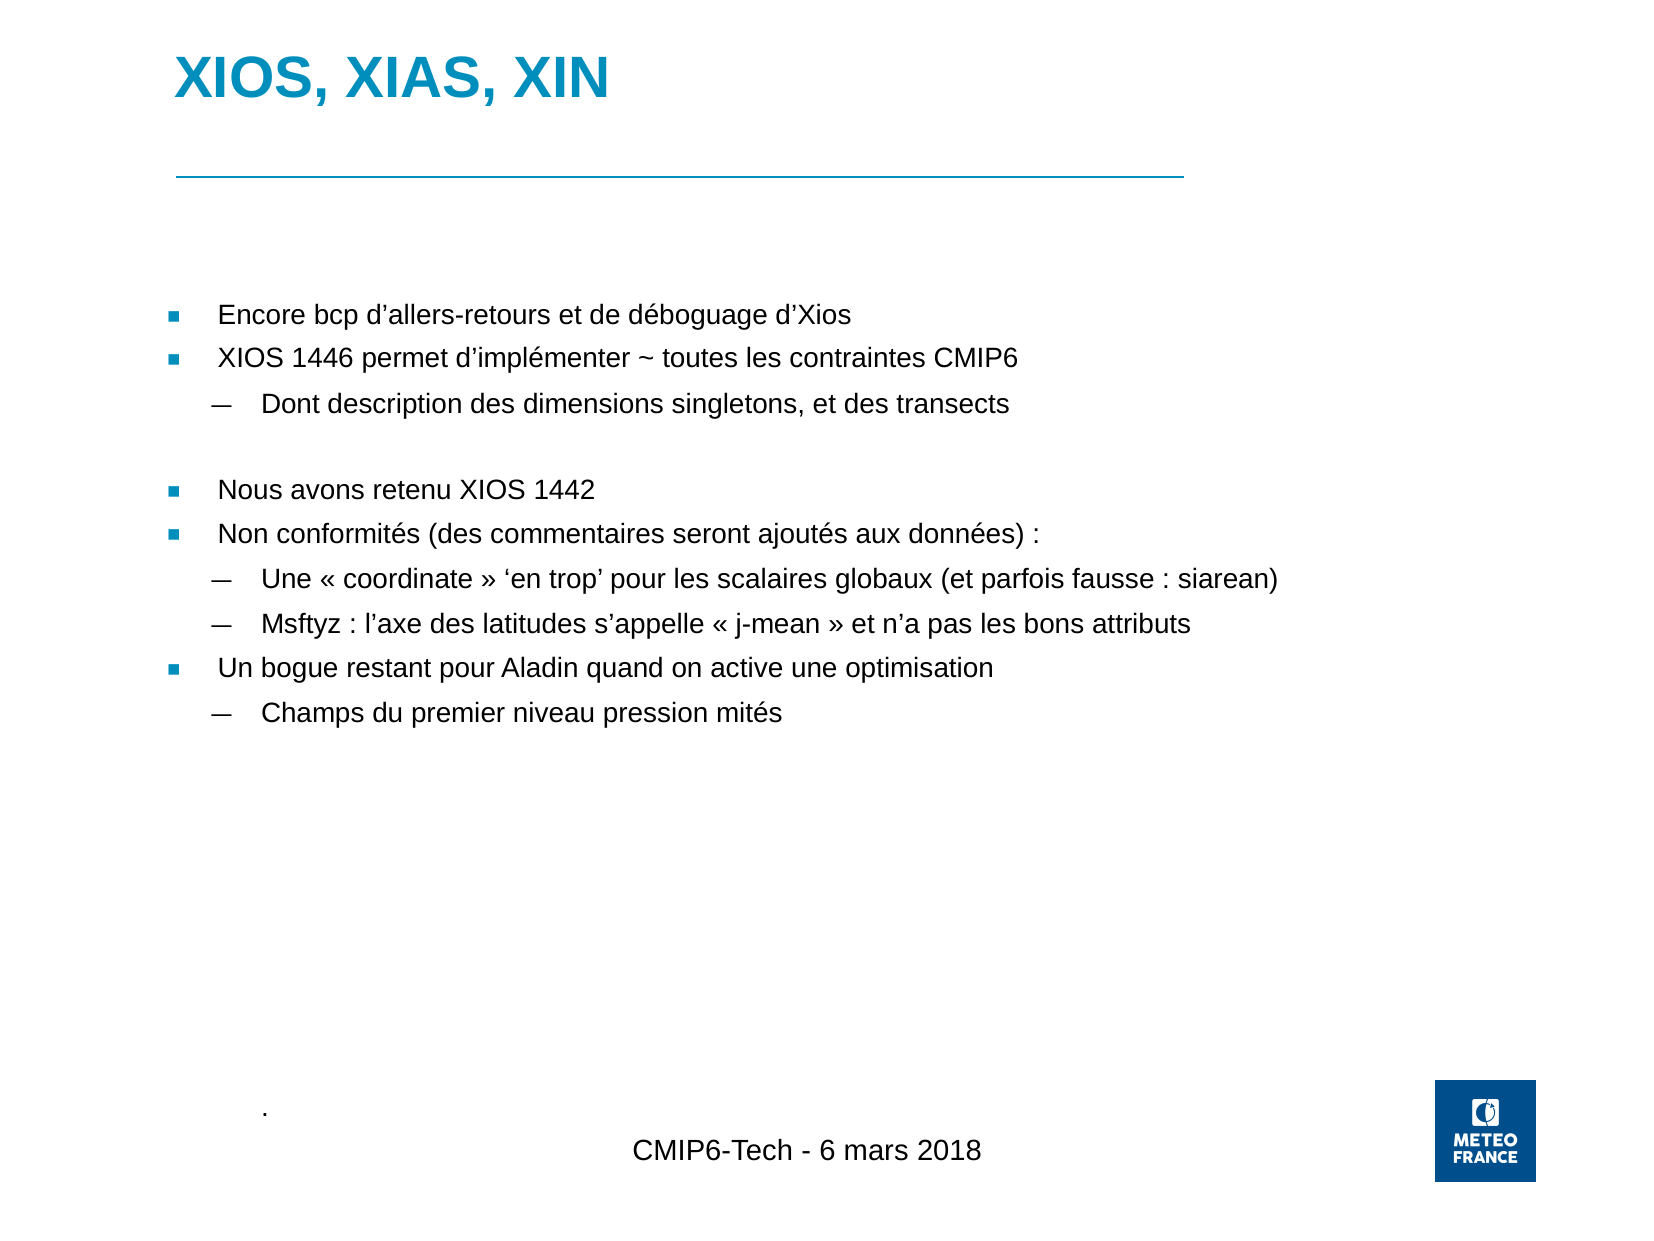

# XIOS, XIAS, XIN
Encore bcp d’allers-retours et de déboguage d’Xios
XIOS 1446 permet d’implémenter ~ toutes les contraintes CMIP6
Dont description des dimensions singletons, et des transects
Nous avons retenu XIOS 1442
Non conformités (des commentaires seront ajoutés aux données) :
Une « coordinate » ‘en trop’ pour les scalaires globaux (et parfois fausse : siarean)
Msftyz : l’axe des latitudes s’appelle « j-mean » et n’a pas les bons attributs
Un bogue restant pour Aladin quand on active une optimisation
Champs du premier niveau pression mités
.
CMIP6-Tech - 6 mars 2018